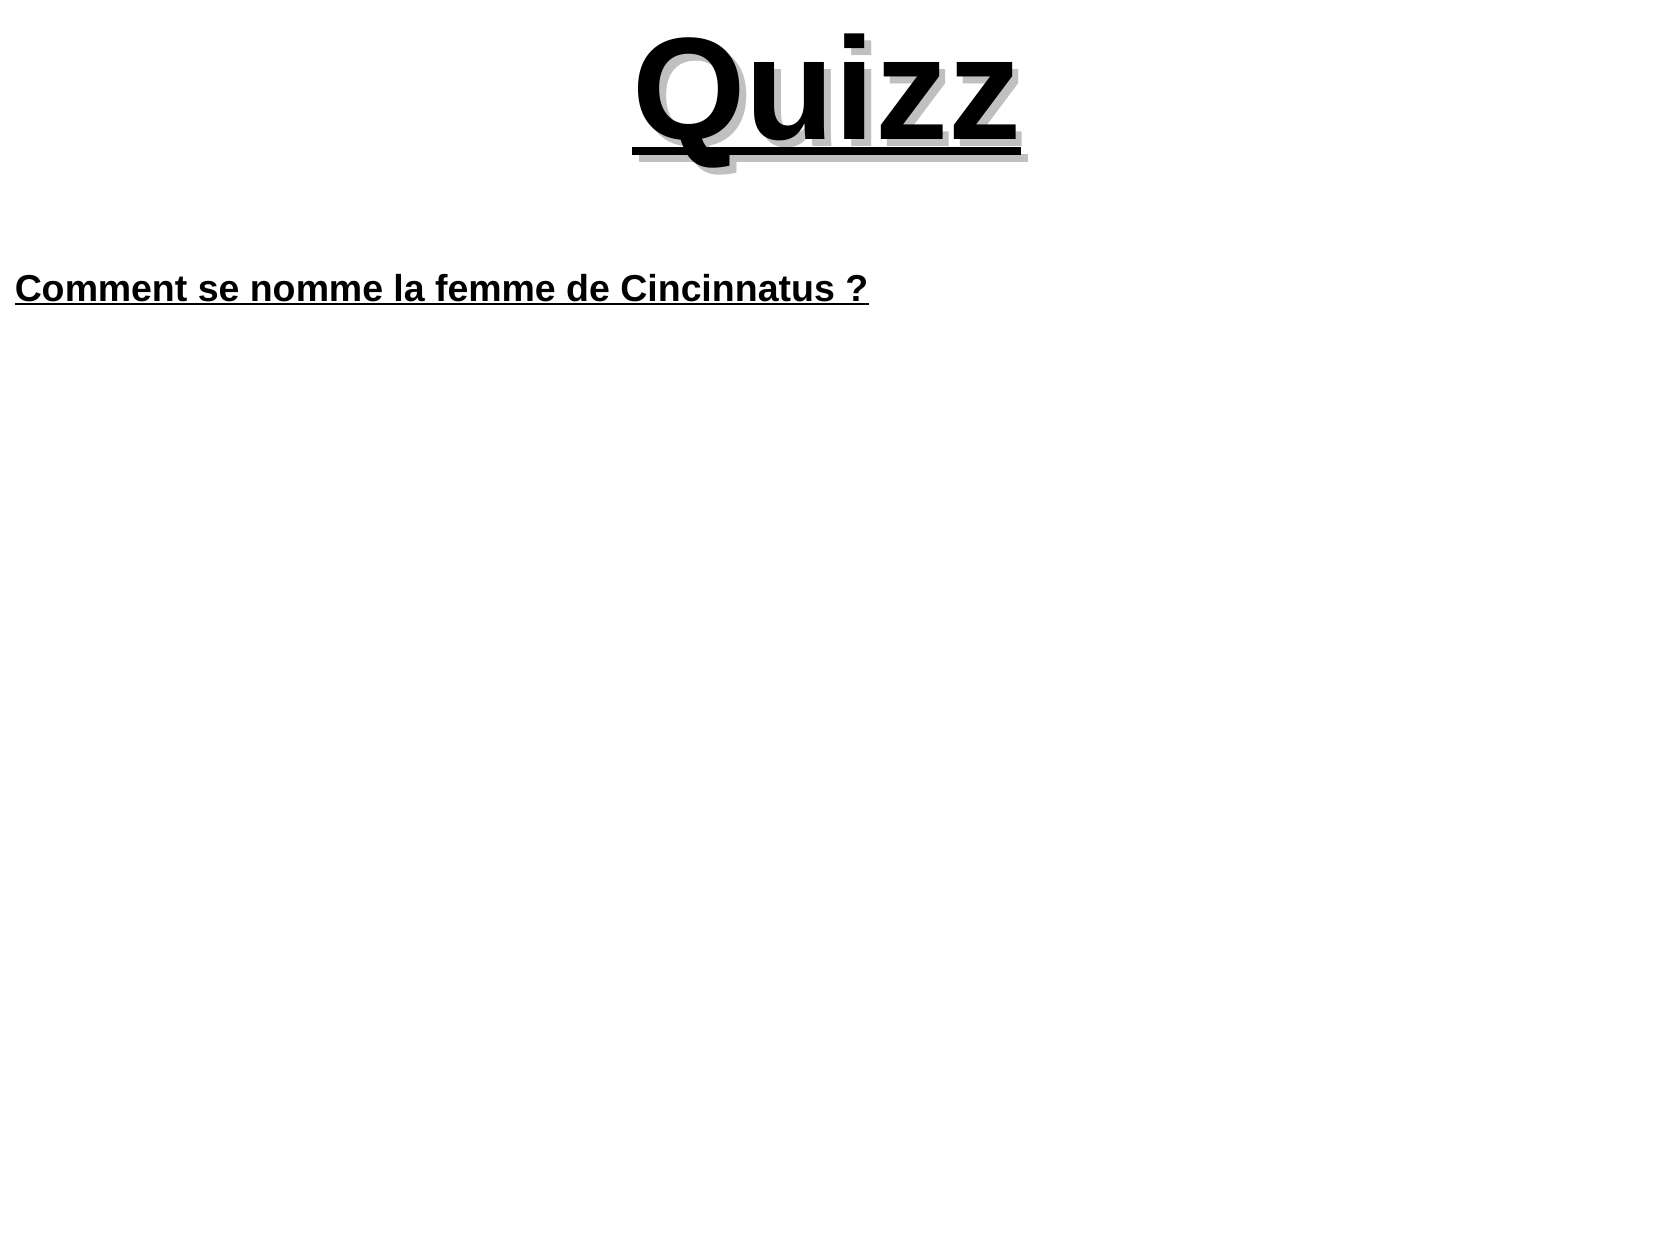

Quizz
Comment se nomme la femme de Cincinnatus ?